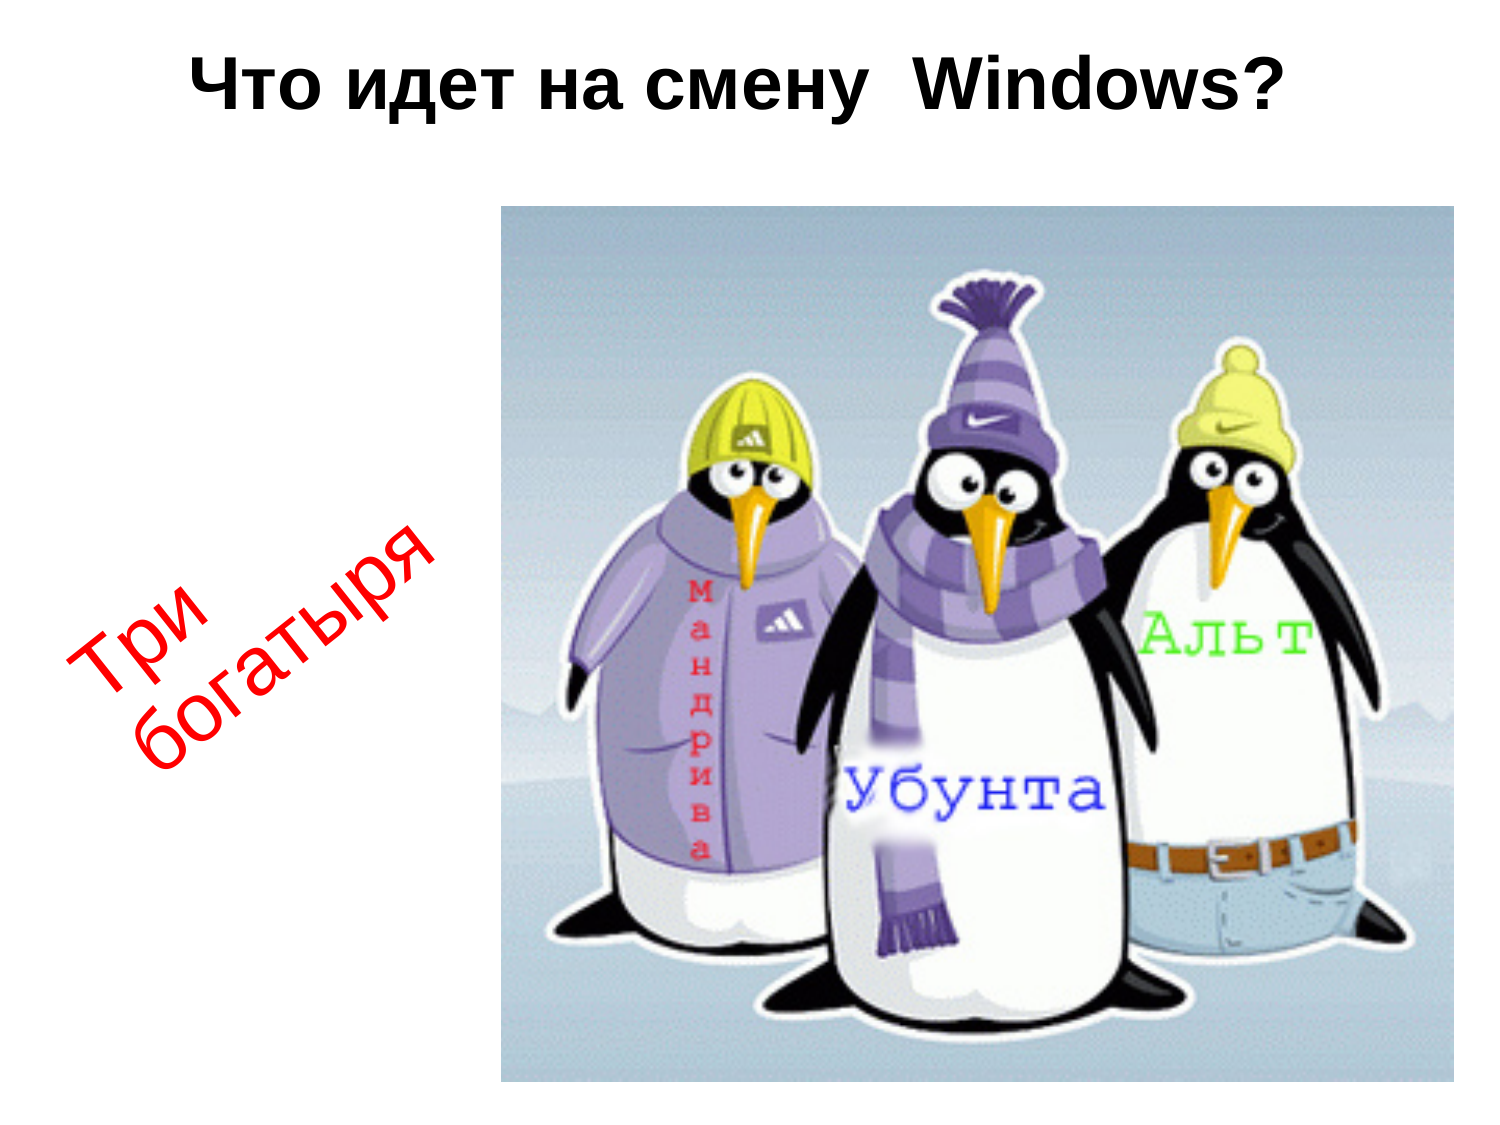

Что идет на смену Windows?
Три богатыря